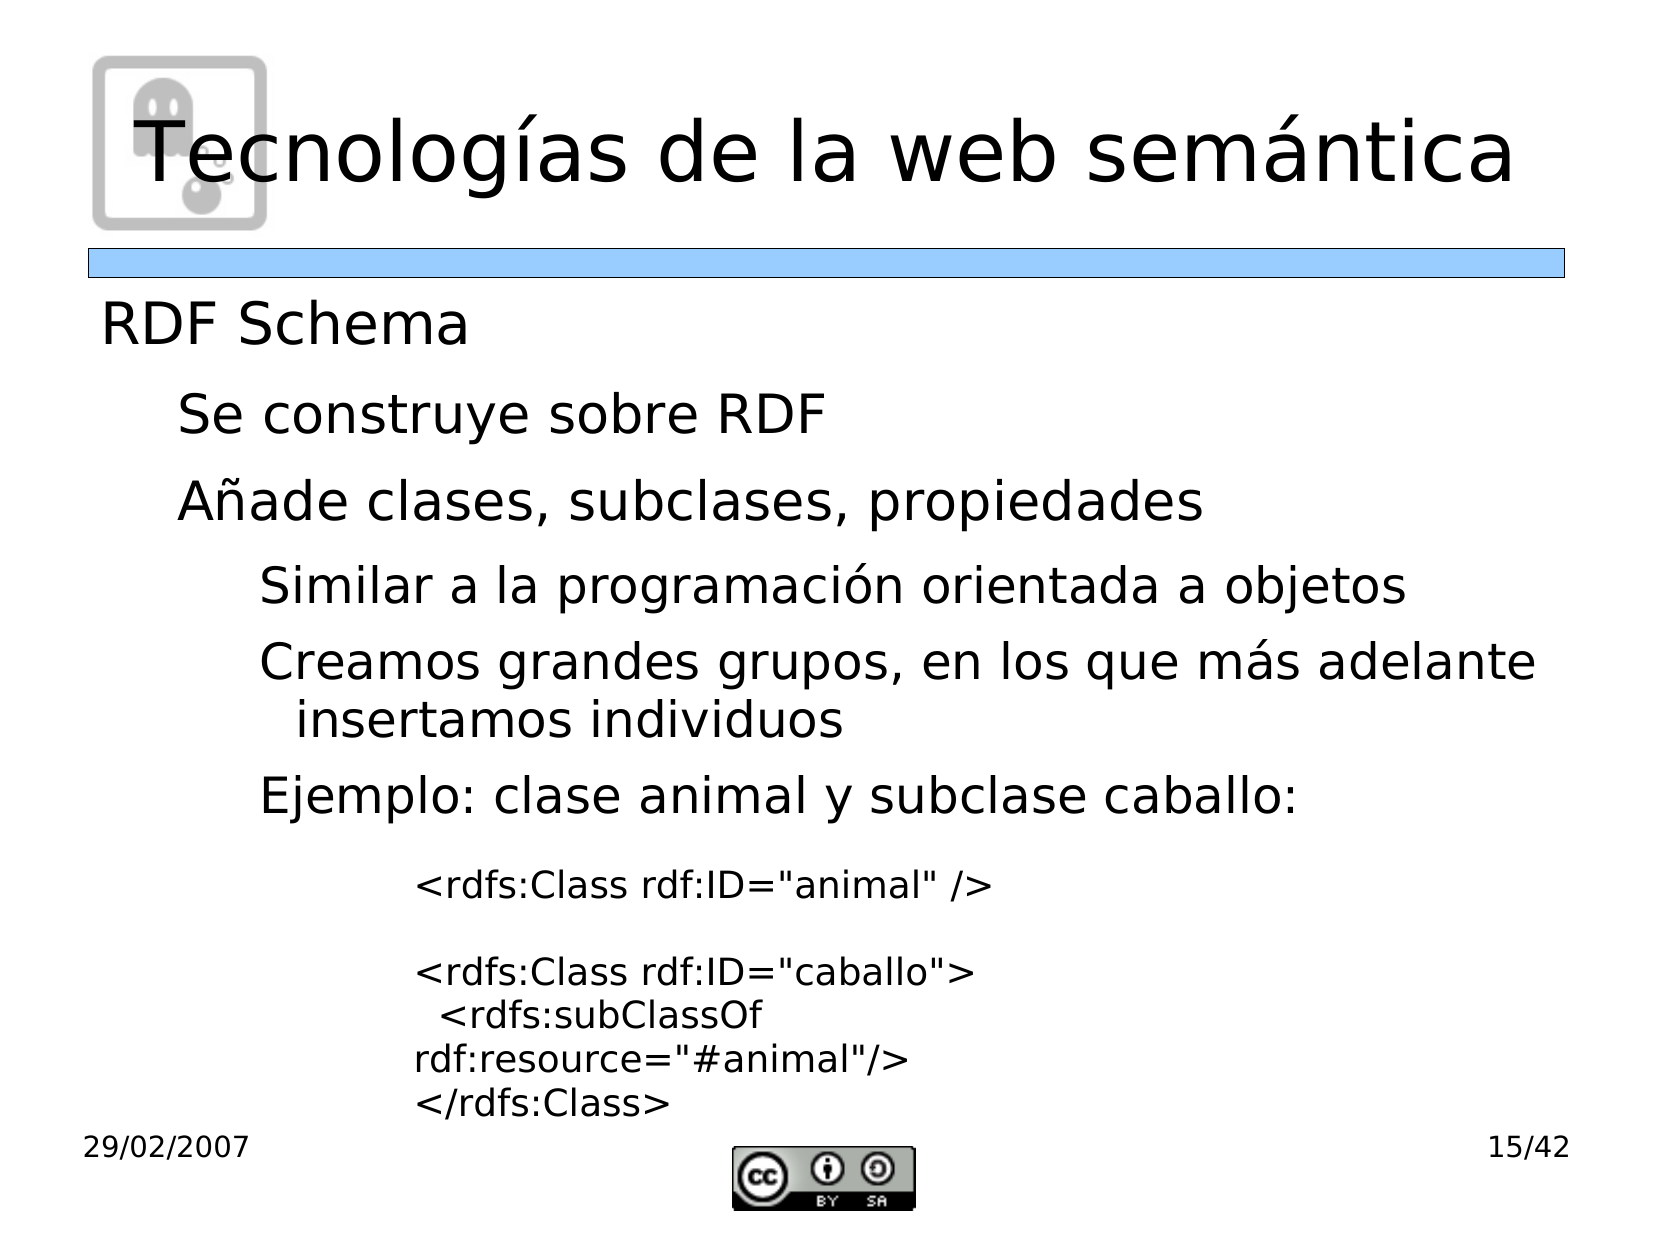

# Tecnologías de la web semántica
RDF Schema
Se construye sobre RDF
Añade clases, subclases, propiedades
Similar a la programación orientada a objetos
Creamos grandes grupos, en los que más adelante insertamos individuos
Ejemplo: clase animal y subclase caballo:
<rdfs:Class rdf:ID="animal" />
<rdfs:Class rdf:ID="caballo">
 <rdfs:subClassOf rdf:resource="#animal"/>
</rdfs:Class>